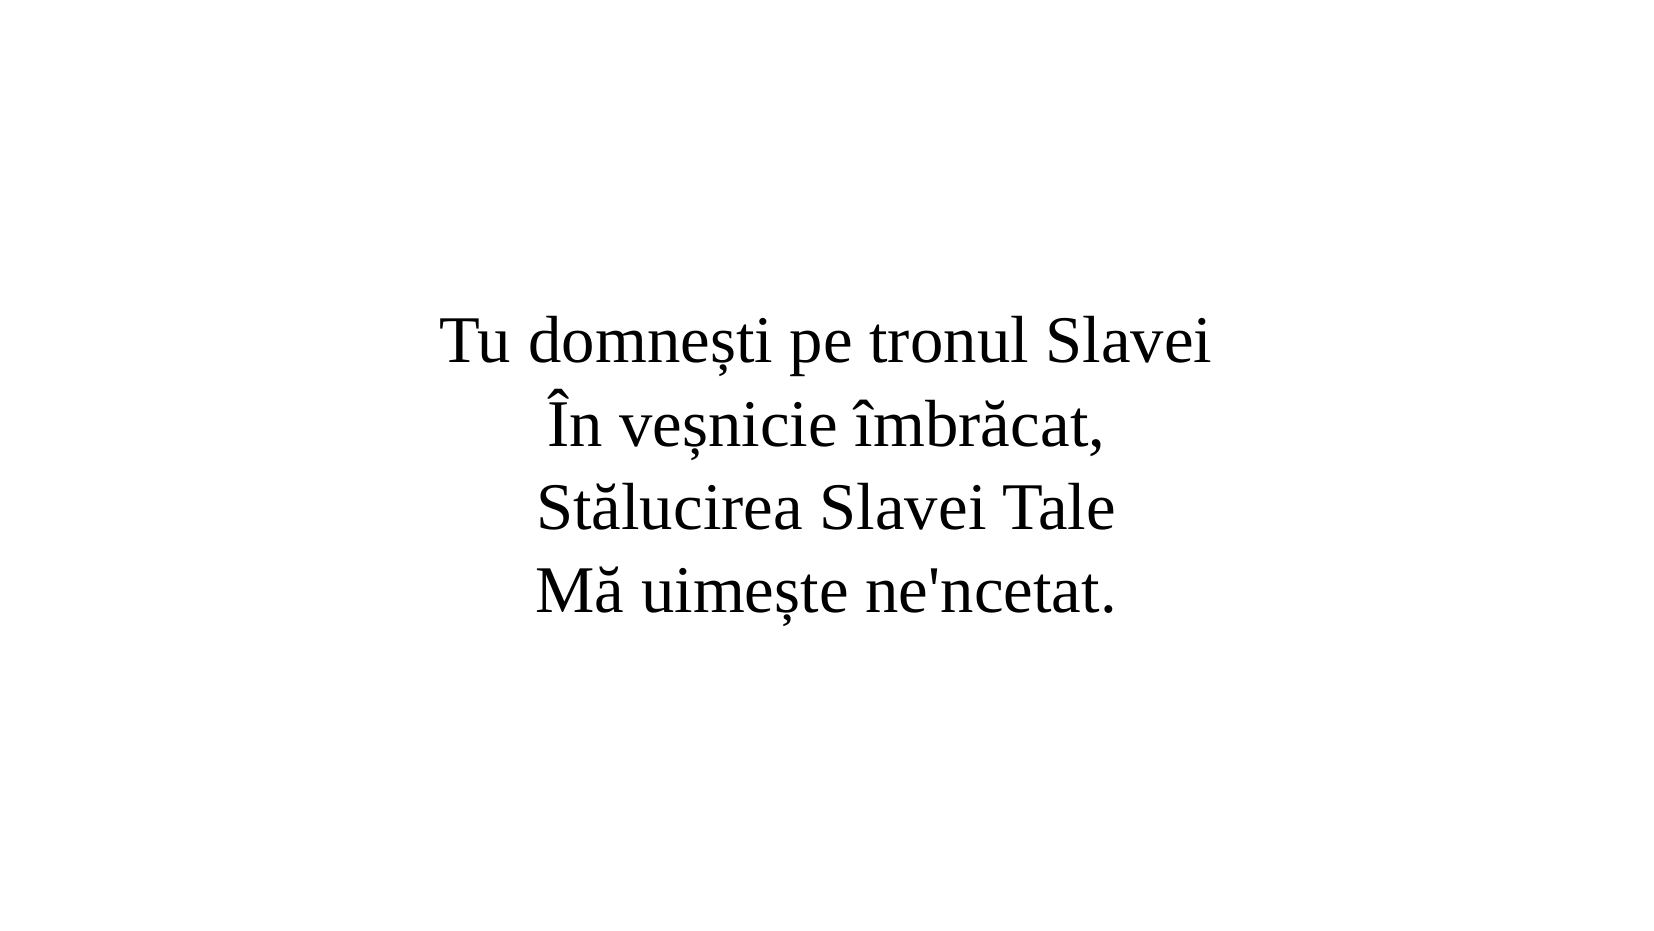

# Tu domnești pe tronul Slavei
În veșnicie îmbrăcat,
Stălucirea Slavei Tale
Mă uimește ne'ncetat.